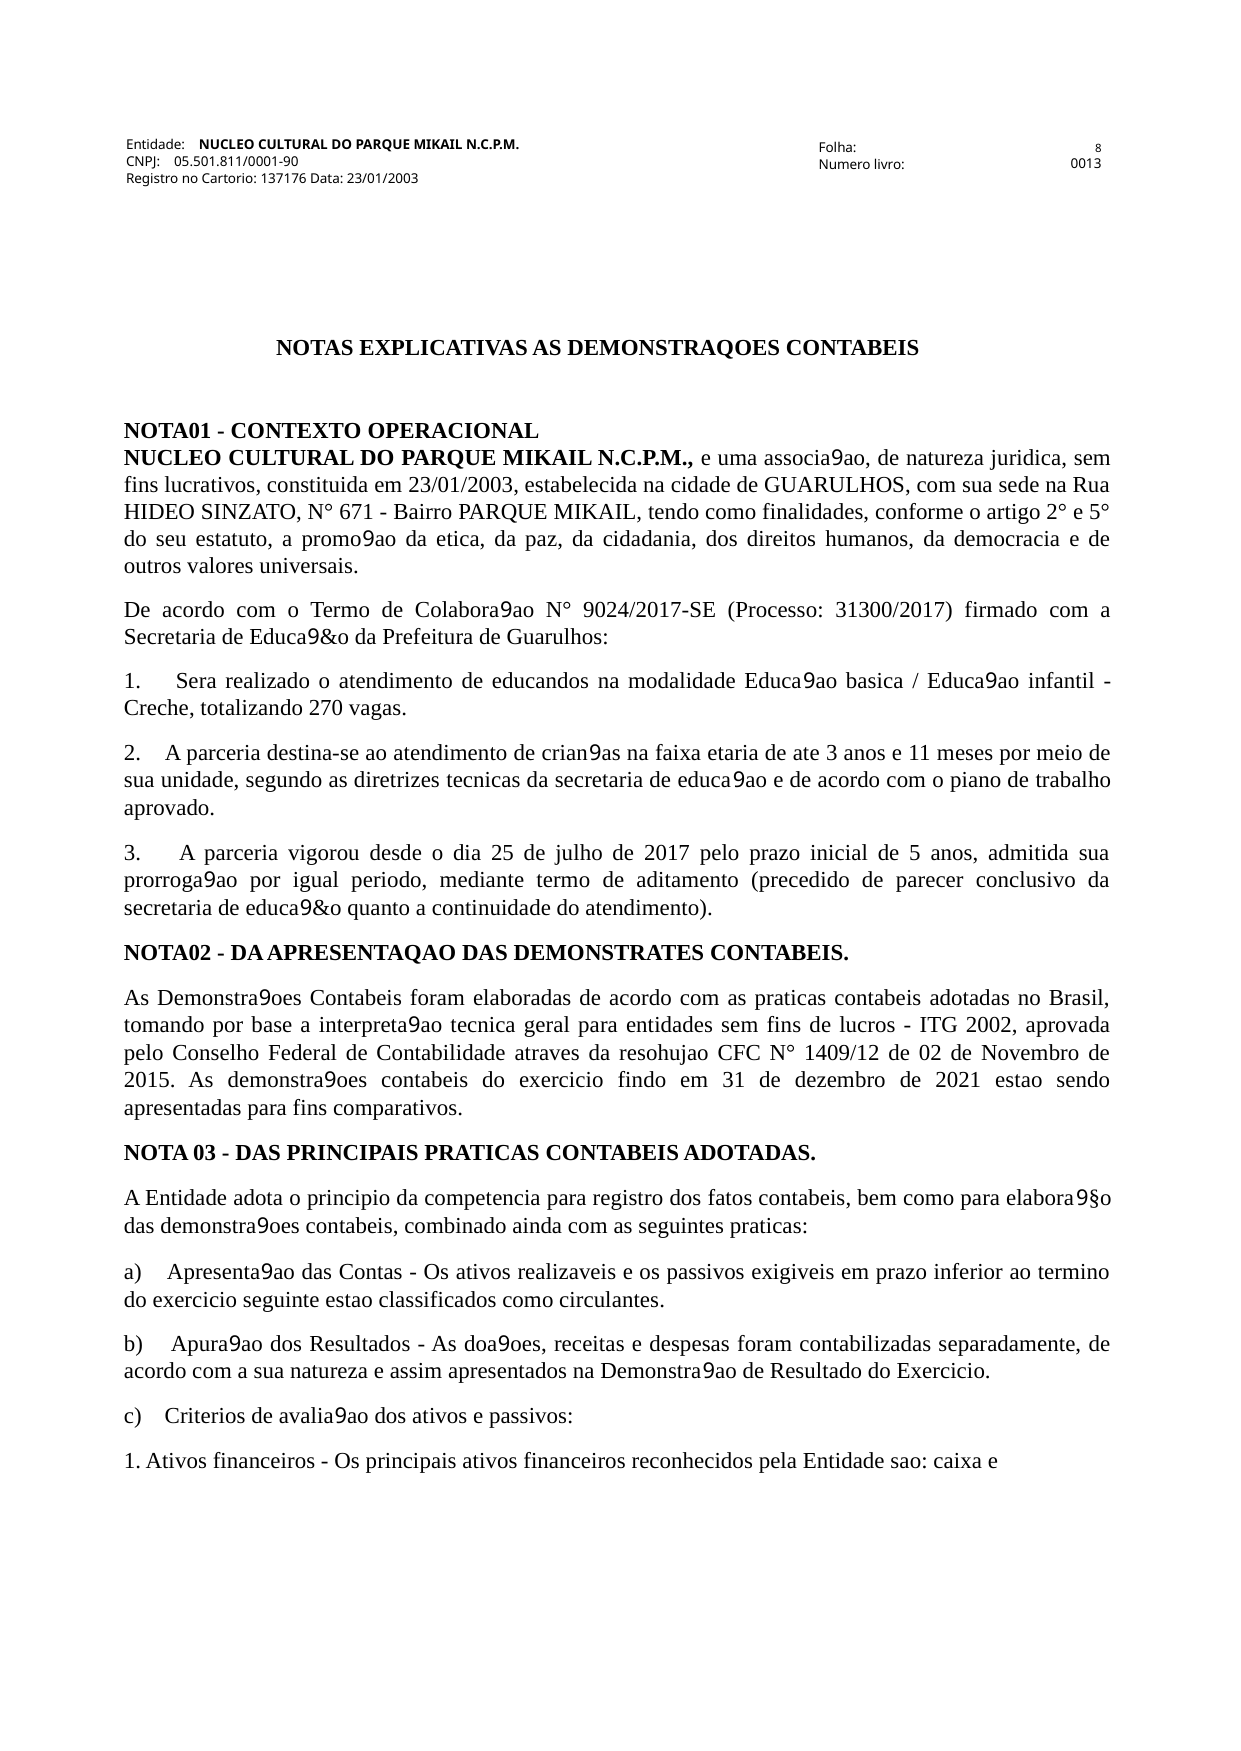

Entidade: NUCLEO CULTURAL DO PARQUE MIKAIL N.C.P.M.
CNPJ: 05.501.811/0001-90
Registro no Cartorio: 137176 Data: 23/01/2003
Folha:
Numero livro:
8
0013
NOTAS EXPLICATIVAS AS DEMONSTRAQOES CONTABEIS NOTA01 - CONTEXTO OPERACIONAL
NUCLEO CULTURAL DO PARQUE MIKAIL N.C.P.M., e uma associa9ao, de natureza juridica, sem fins lucrativos, constituida em 23/01/2003, estabelecida na cidade de GUARULHOS, com sua sede na Rua HIDEO SINZATO, N° 671 - Bairro PARQUE MIKAIL, tendo como finalidades, conforme o artigo 2° e 5° do seu estatuto, a promo9ao da etica, da paz, da cidadania, dos direitos humanos, da democracia e de outros valores universais.
De acordo com o Termo de Colabora9ao N° 9024/2017-SE (Processo: 31300/2017) firmado com a Secretaria de Educa9&o da Prefeitura de Guarulhos:
1. Sera realizado o atendimento de educandos na modalidade Educa9ao basica / Educa9ao infantil -Creche, totalizando 270 vagas.
2. A parceria destina-se ao atendimento de crian9as na faixa etaria de ate 3 anos e 11 meses por meio de sua unidade, segundo as diretrizes tecnicas da secretaria de educa9ao e de acordo com o piano de trabalho aprovado.
3. A parceria vigorou desde o dia 25 de julho de 2017 pelo prazo inicial de 5 anos, admitida sua prorroga9ao por igual periodo, mediante termo de aditamento (precedido de parecer conclusivo da secretaria de educa9&o quanto a continuidade do atendimento).
NOTA02 - DA APRESENTAQAO DAS DEMONSTRATES CONTABEIS.
As Demonstra9oes Contabeis foram elaboradas de acordo com as praticas contabeis adotadas no Brasil, tomando por base a interpreta9ao tecnica geral para entidades sem fins de lucros - ITG 2002, aprovada pelo Conselho Federal de Contabilidade atraves da resohujao CFC N° 1409/12 de 02 de Novembro de 2015. As demonstra9oes contabeis do exercicio findo em 31 de dezembro de 2021 estao sendo apresentadas para fins comparativos.
NOTA 03 - DAS PRINCIPAIS PRATICAS CONTABEIS ADOTADAS.
A Entidade adota o principio da competencia para registro dos fatos contabeis, bem como para elabora9§o das demonstra9oes contabeis, combinado ainda com as seguintes praticas:
a) Apresenta9ao das Contas - Os ativos realizaveis e os passivos exigiveis em prazo inferior ao termino do exercicio seguinte estao classificados como circulantes.
b) Apura9ao dos Resultados - As doa9oes, receitas e despesas foram contabilizadas separadamente, de acordo com a sua natureza e assim apresentados na Demonstra9ao de Resultado do Exercicio.
c) Criterios de avalia9ao dos ativos e passivos:
1. Ativos financeiros - Os principais ativos financeiros reconhecidos pela Entidade sao: caixa e